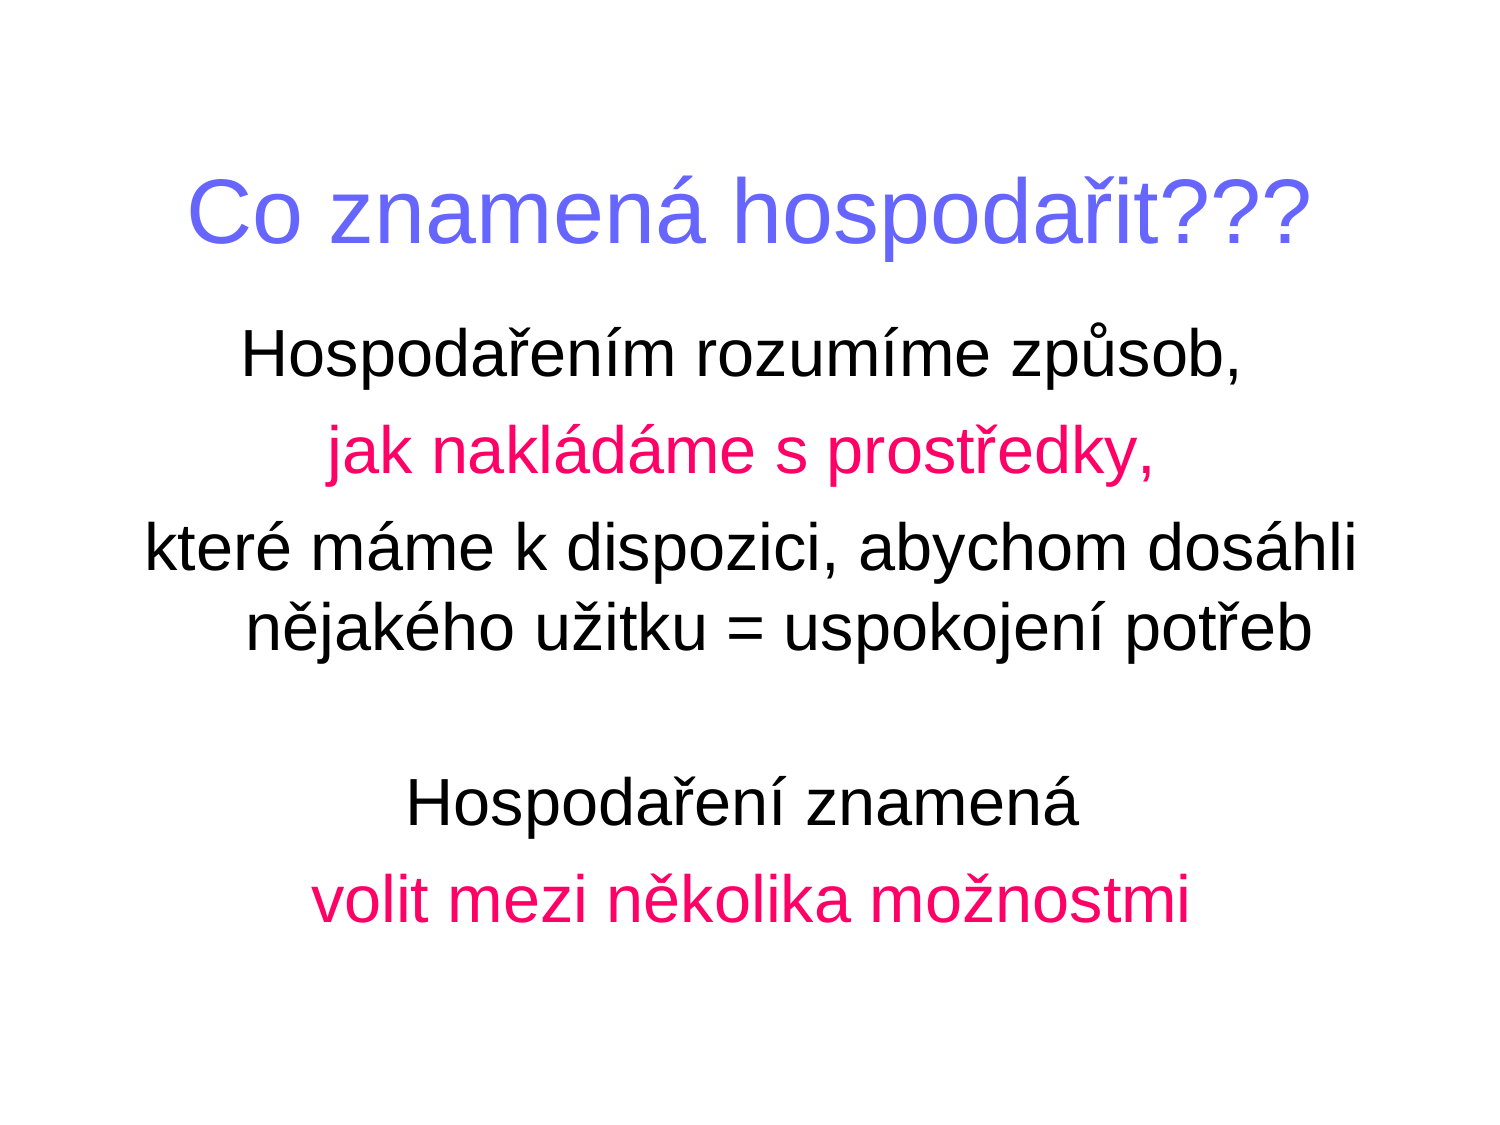

# Co znamená hospodařit???
Hospodařením rozumíme způsob,
jak nakládáme s prostředky,
které máme k dispozici, abychom dosáhli nějakého užitku = uspokojení potřeb
Hospodaření znamená
volit mezi několika možnostmi